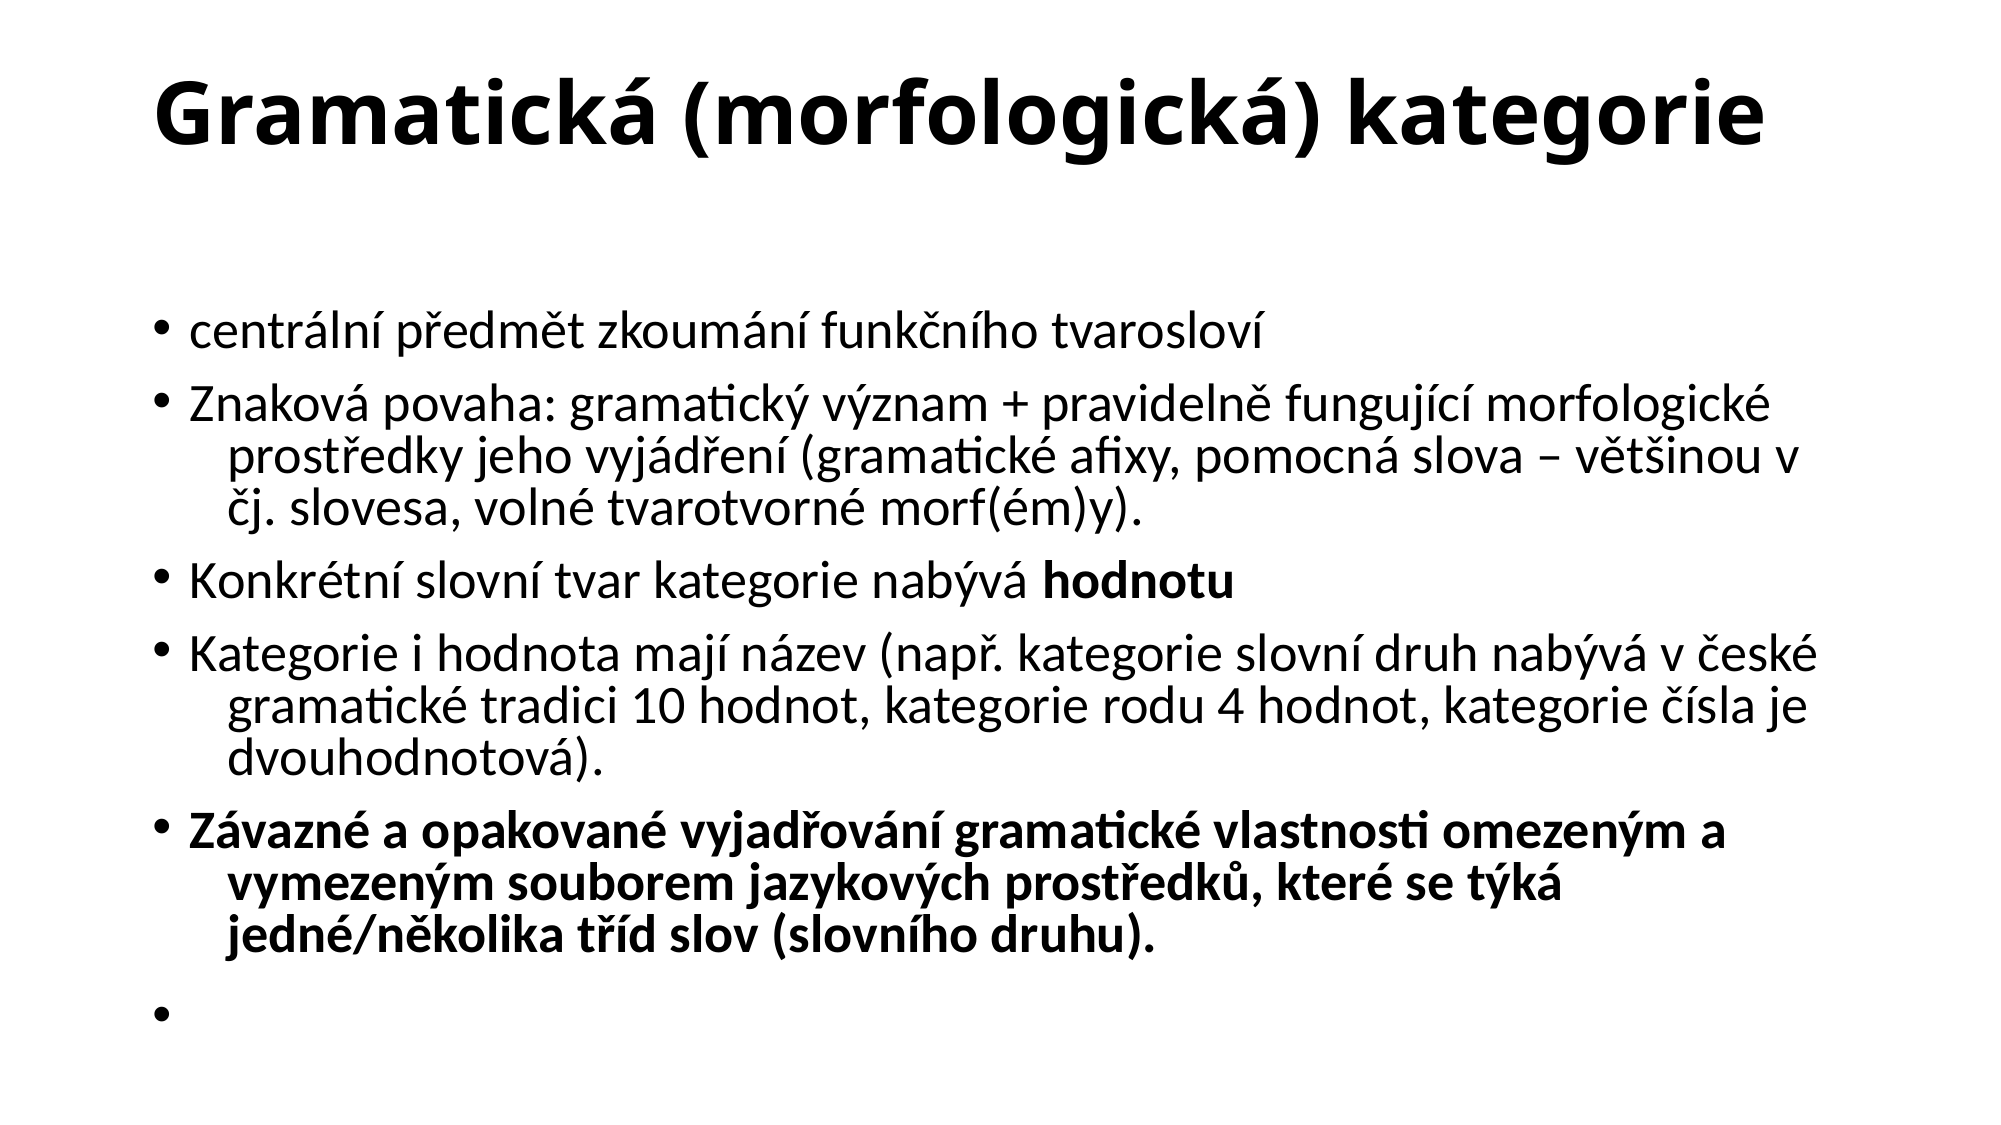

# Gramatická (morfologická) kategorie
centrální předmět zkoumání funkčního tvarosloví
Znaková povaha: gramatický význam + pravidelně fungující morfologické prostředky jeho vyjádření (gramatické afixy, pomocná slova – většinou v čj. slovesa, volné tvarotvorné morf(ém)y).
Konkrétní slovní tvar kategorie nabývá hodnotu
Kategorie i hodnota mají název (např. kategorie slovní druh nabývá v české gramatické tradici 10 hodnot, kategorie rodu 4 hodnot, kategorie čísla je dvouhodnotová).
Závazné a opakované vyjadřování gramatické vlastnosti omezeným a vymezeným souborem jazykových prostředků, které se týká jedné/několika tříd slov (slovního druhu).